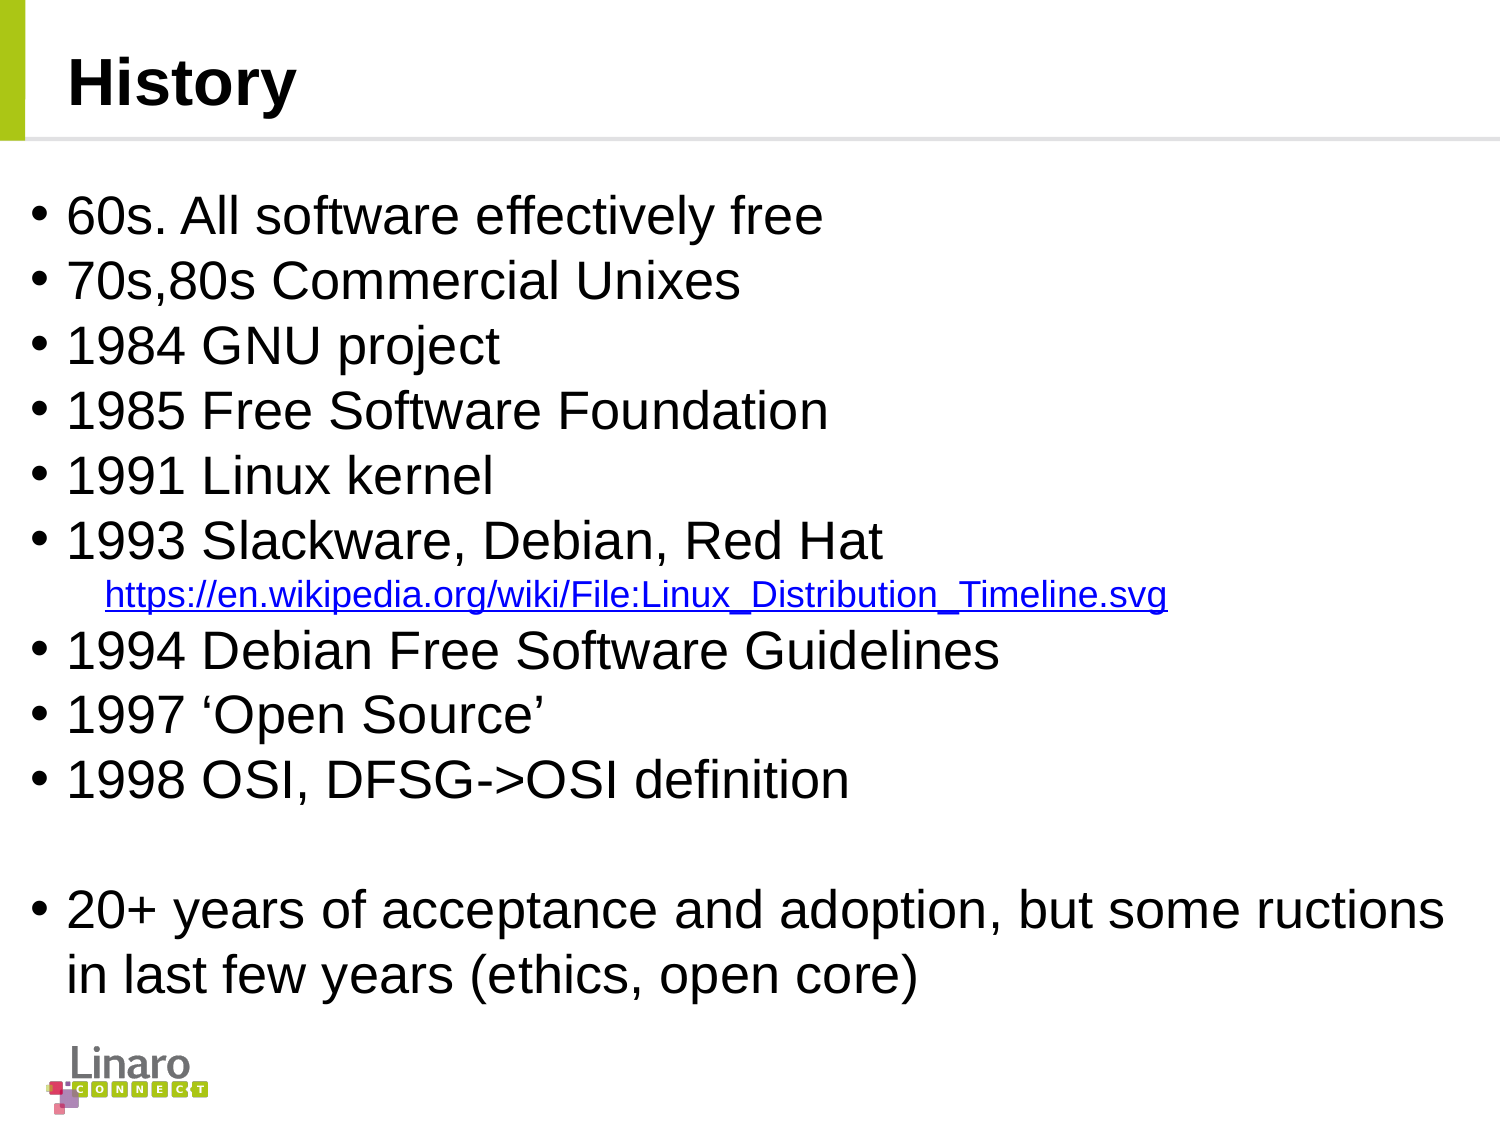

History
60s. All software effectively free
70s,80s Commercial Unixes
1984 GNU project
1985 Free Software Foundation
1991 Linux kernel
1993 Slackware, Debian, Red Hat
	https://en.wikipedia.org/wiki/File:Linux_Distribution_Timeline.svg
1994 Debian Free Software Guidelines
1997 ‘Open Source’
1998 OSI, DFSG->OSI definition
20+ years of acceptance and adoption, but some ructions in last few years (ethics, open core)